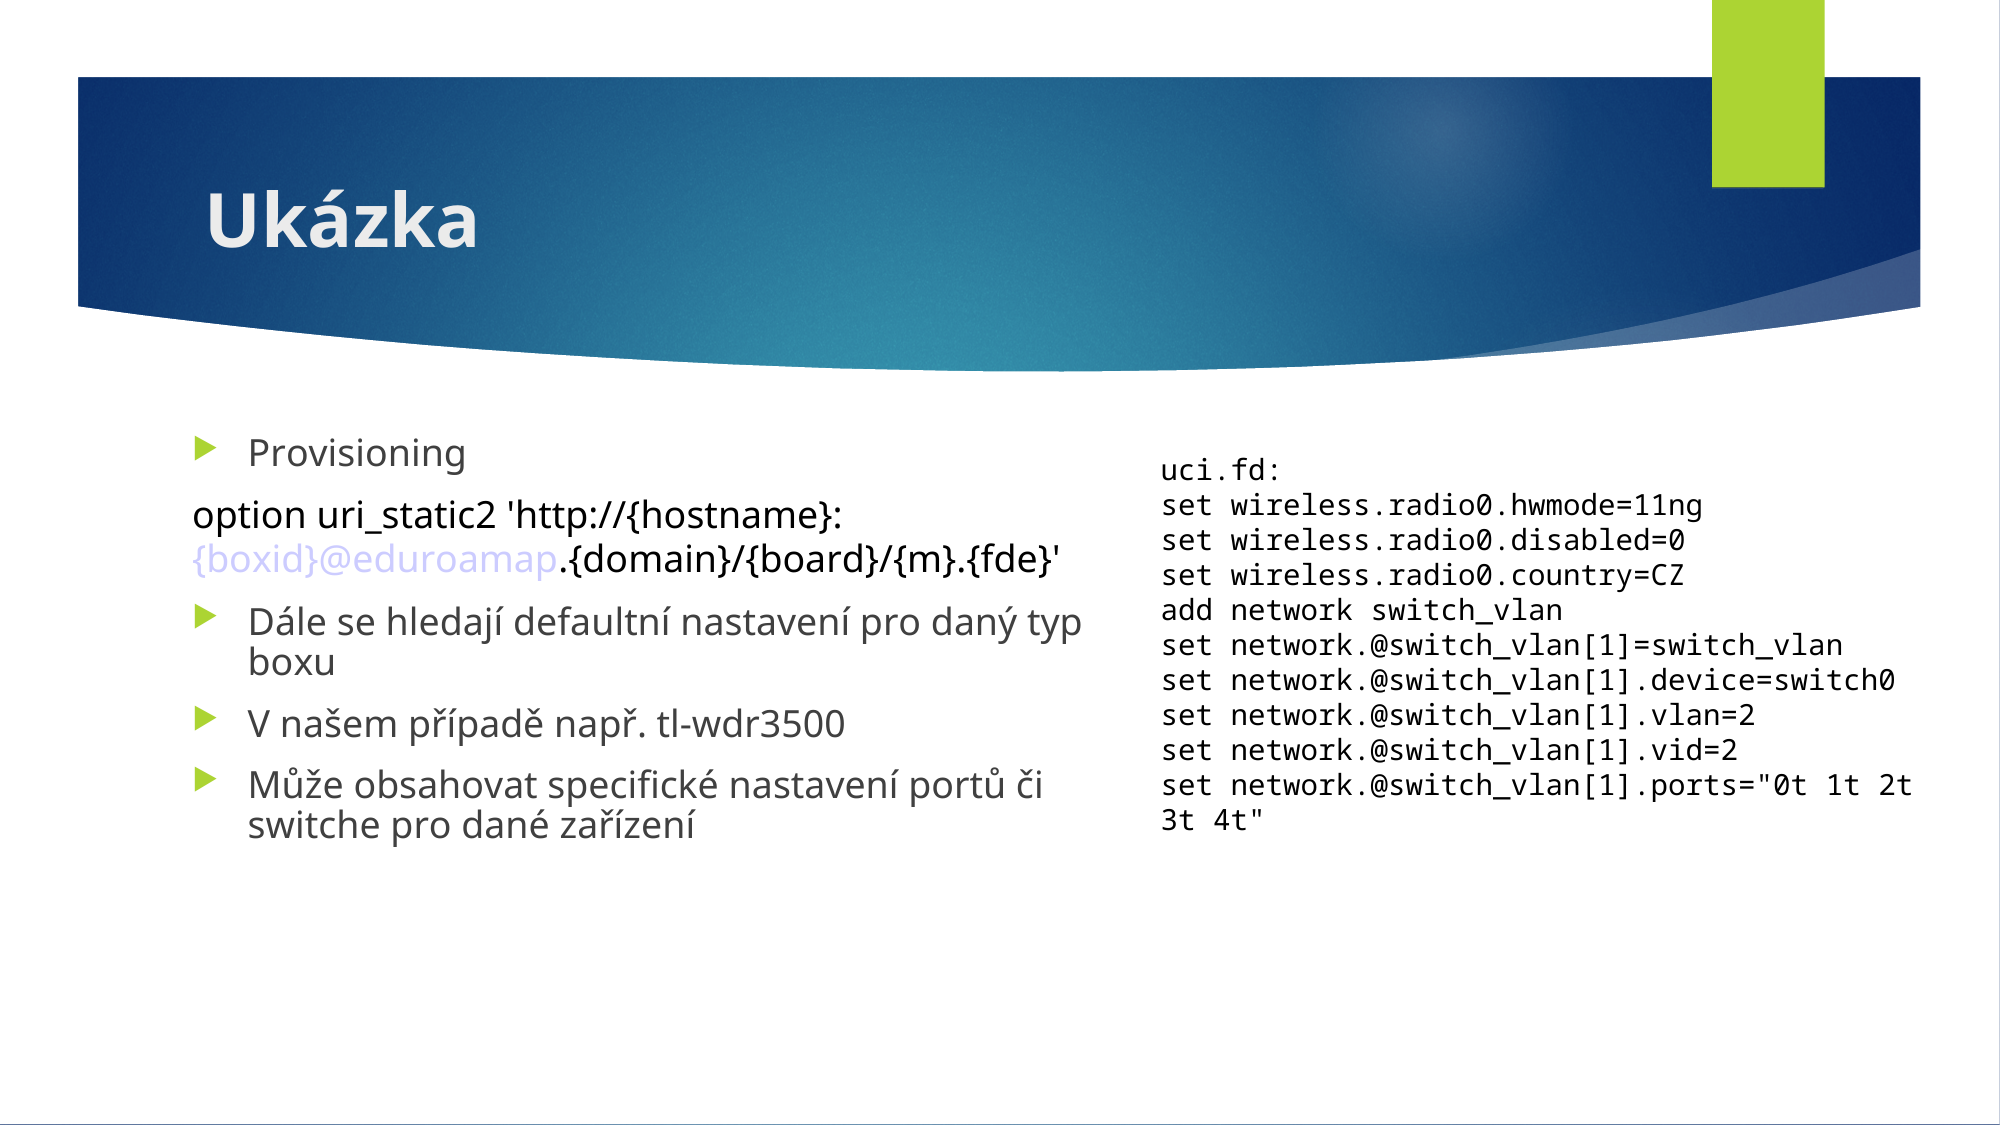

Ukázka
Provisioning
option uri_static2 'http://{hostname}:{boxid}@eduroamap.{domain}/{board}/{m}.{fde}'
Dále se hledají defaultní nastavení pro daný typ boxu
V našem případě např. tl-wdr3500
Může obsahovat specifické nastavení portů či switche pro dané zařízení
uci.fd:
set wireless.radio0.hwmode=11ng
set wireless.radio0.disabled=0
set wireless.radio0.country=CZ
add network switch_vlan
set network.@switch_vlan[1]=switch_vlan
set network.@switch_vlan[1].device=switch0
set network.@switch_vlan[1].vlan=2
set network.@switch_vlan[1].vid=2
set network.@switch_vlan[1].ports="0t 1t 2t 3t 4t"